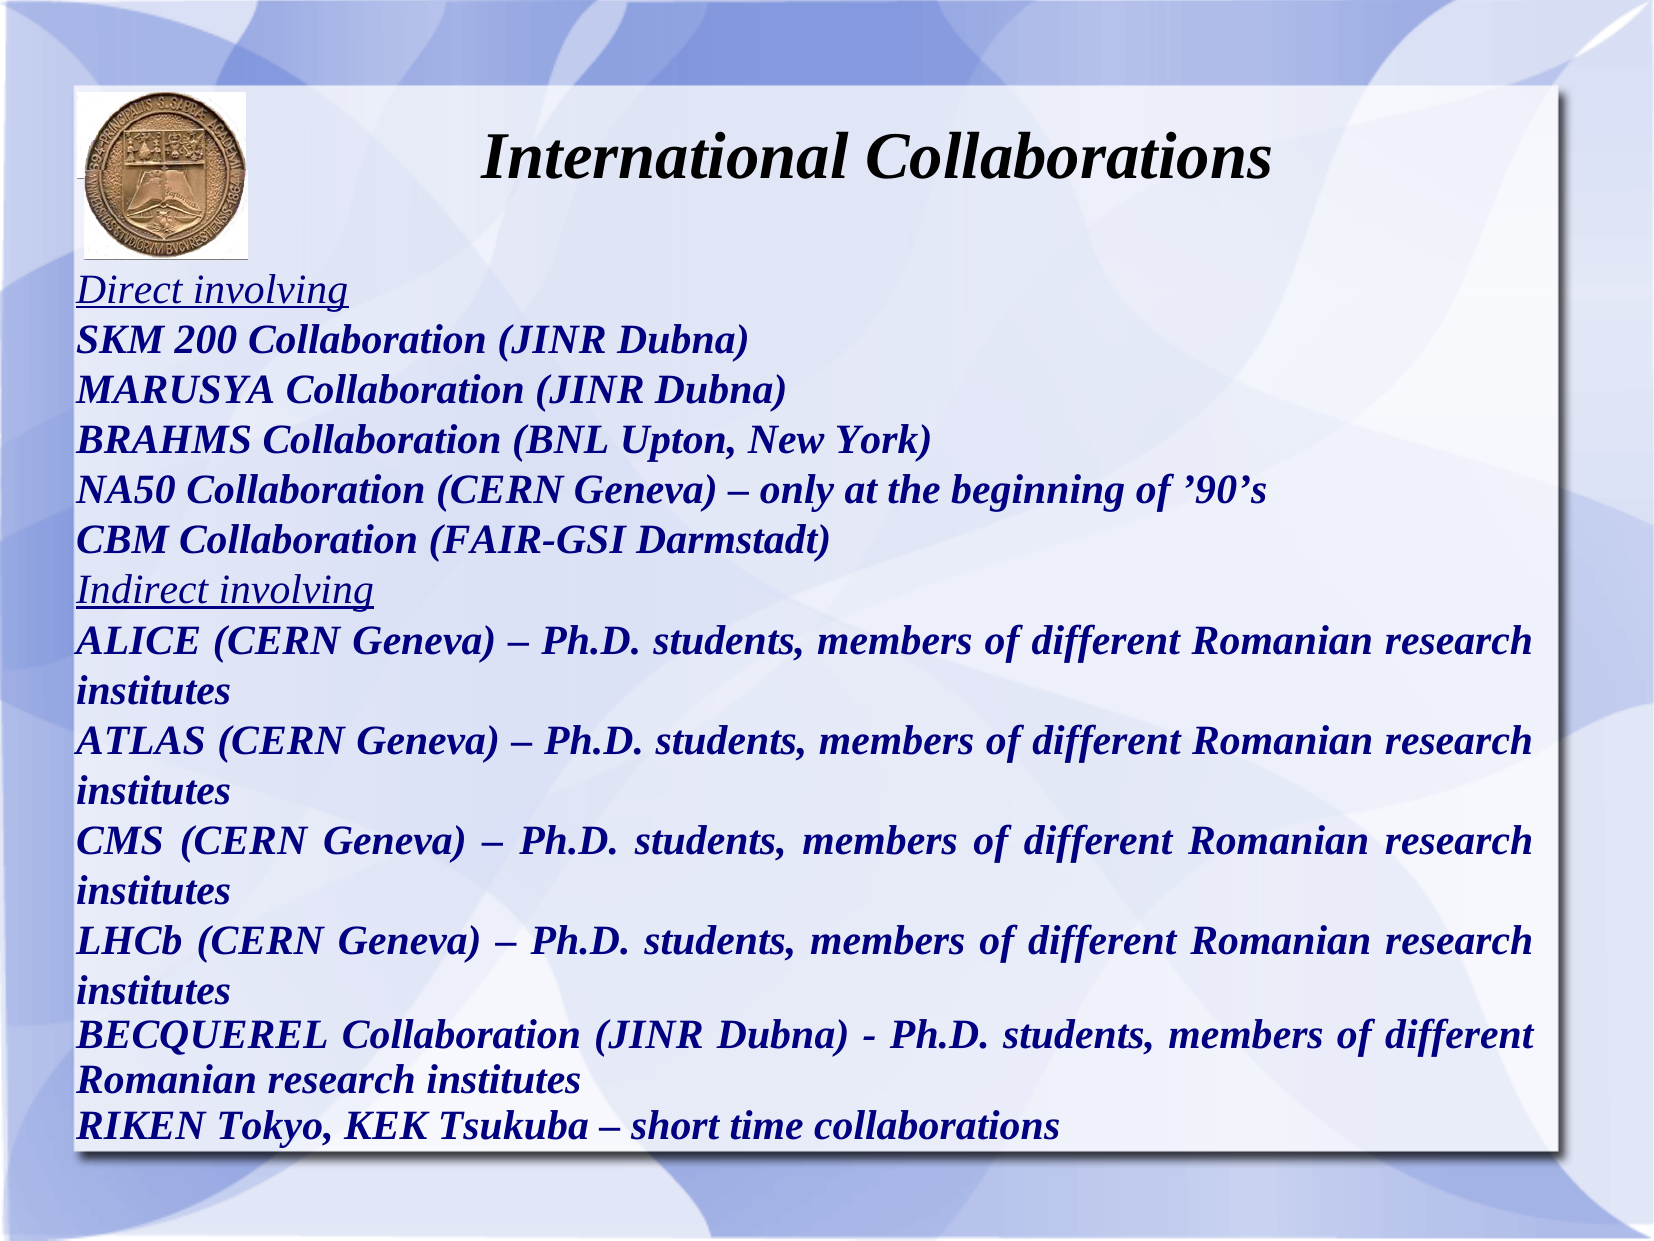

# International Collaborations
Direct involving
SKM 200 Collaboration (JINR Dubna)
MARUSYA Collaboration (JINR Dubna)
BRAHMS Collaboration (BNL Upton, New York)
NA50 Collaboration (CERN Geneva) – only at the beginning of ’90’s
CBM Collaboration (FAIR-GSI Darmstadt)
Indirect involving
ALICE (CERN Geneva) – Ph.D. students, members of different Romanian research institutes
ATLAS (CERN Geneva) – Ph.D. students, members of different Romanian research institutes
CMS (CERN Geneva) – Ph.D. students, members of different Romanian research institutes
LHCb (CERN Geneva) – Ph.D. students, members of different Romanian research institutes
BECQUEREL Collaboration (JINR Dubna) - Ph.D. students, members of different Romanian research institutes
RIKEN Tokyo, KEK Tsukuba – short time collaborations